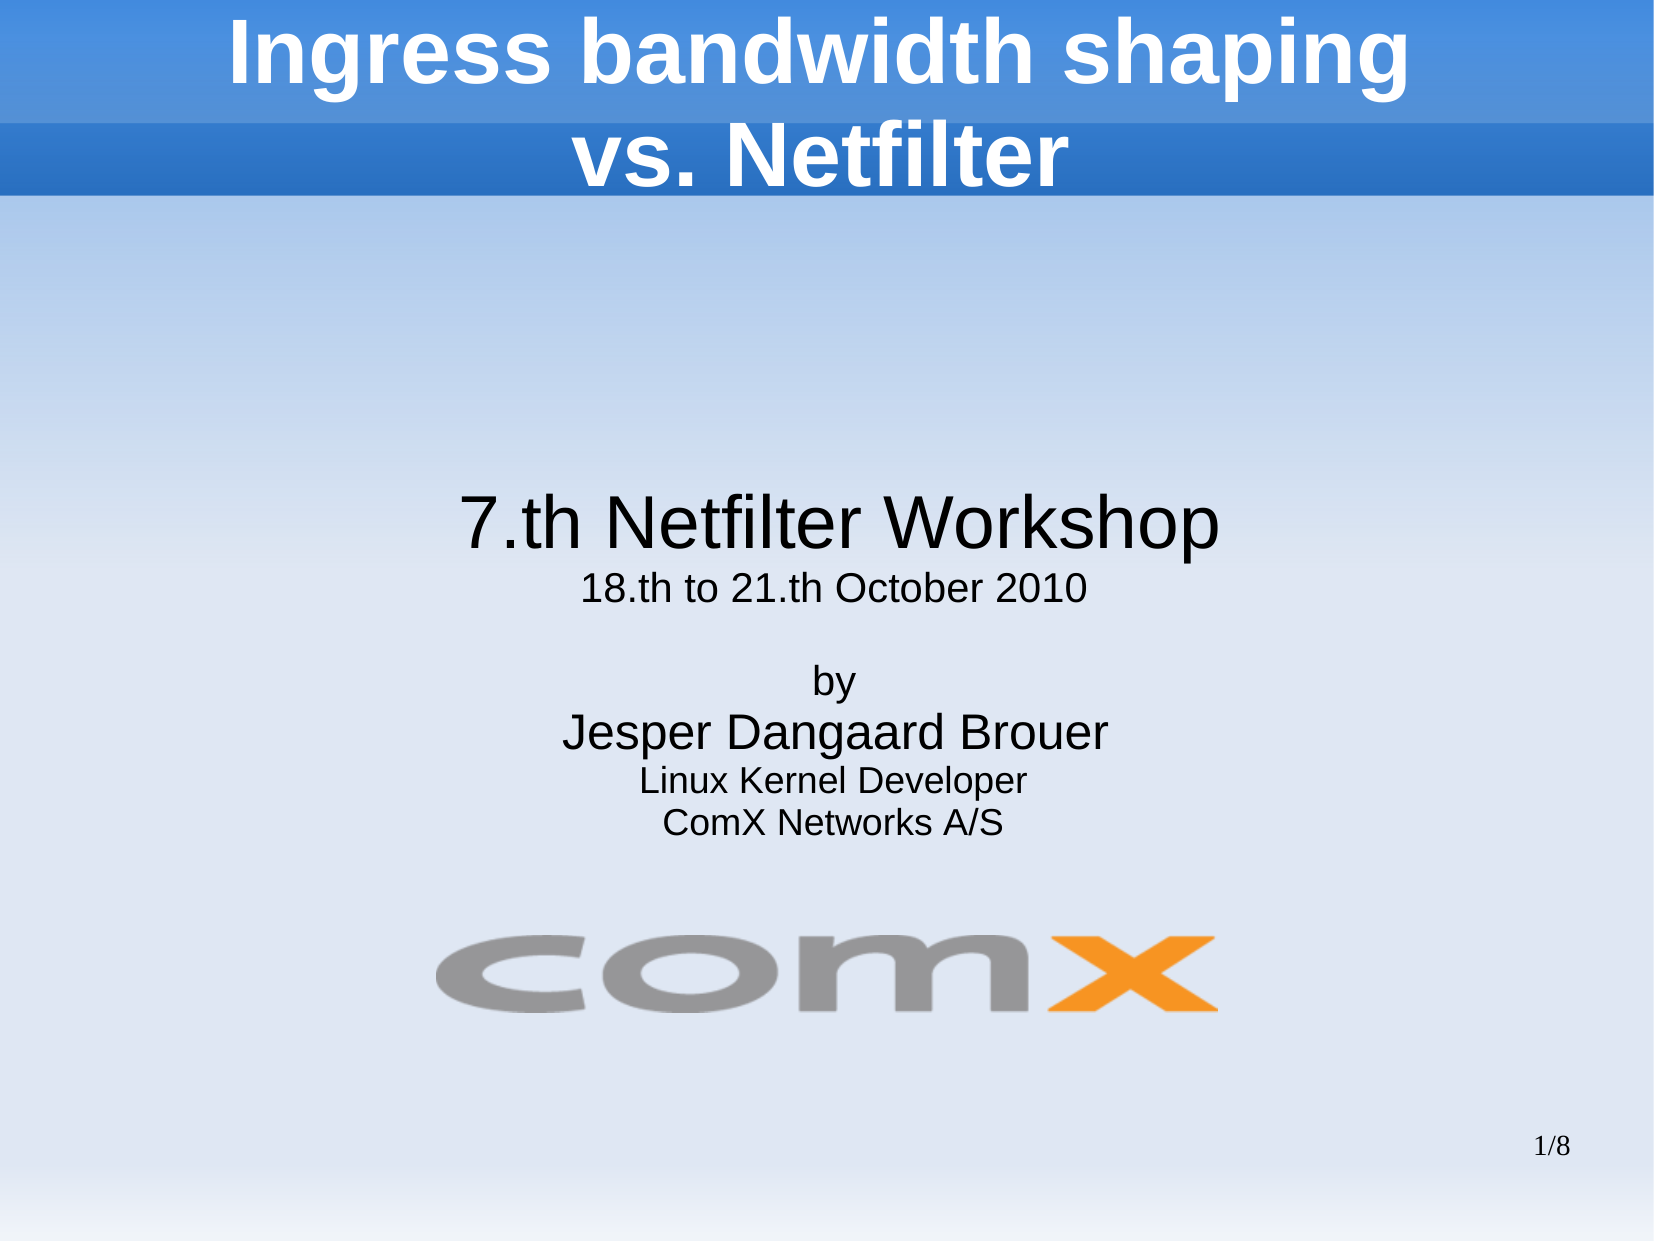

# Ingress bandwidth shaping vs. Netfilter
7.th Netfilter Workshop
18.th to 21.th October 2010
by
Jesper Dangaard Brouer
Linux Kernel Developer
ComX Networks A/S
1